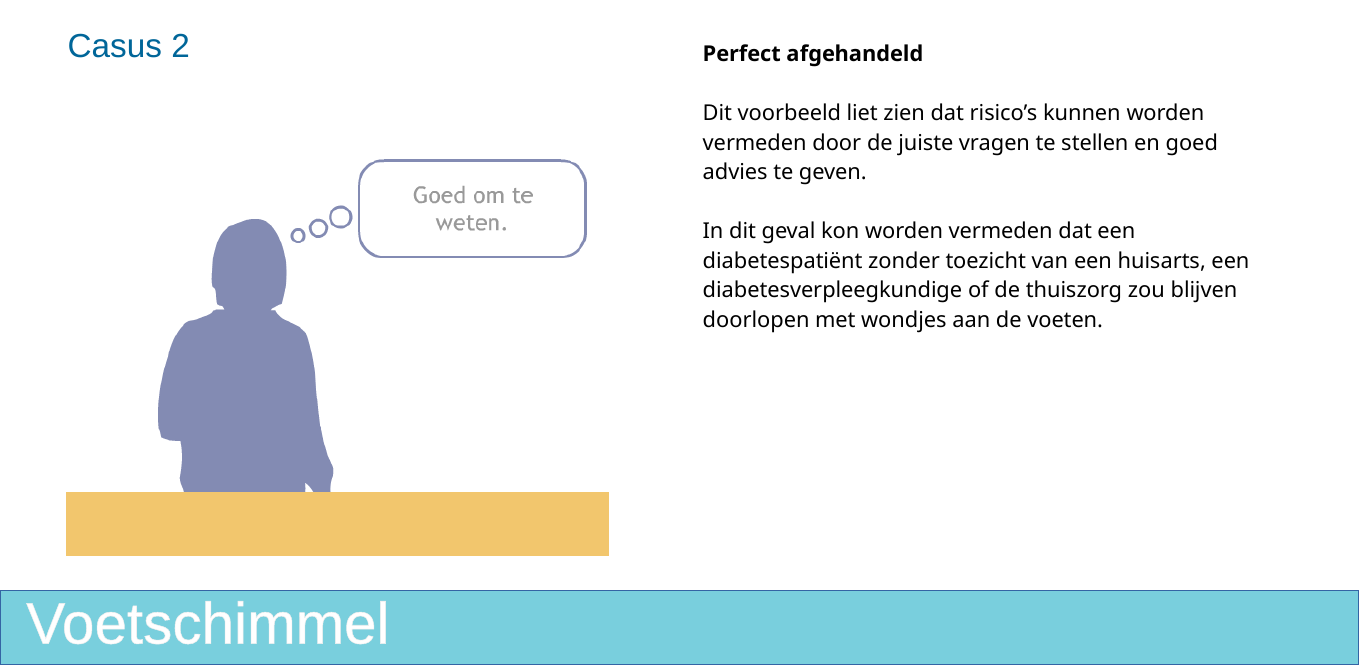

# Casus 2
Perfect afgehandeld
Dit voorbeeld liet zien dat risico’s kunnen worden vermeden door de juiste vragen te stellen en goed advies te geven.
In dit geval kon worden vermeden dat een diabetespatiënt zonder toezicht van een huisarts, een diabetesverpleegkundige of de thuiszorg zou blijven doorlopen met wondjes aan de voeten.
Voetschimmel